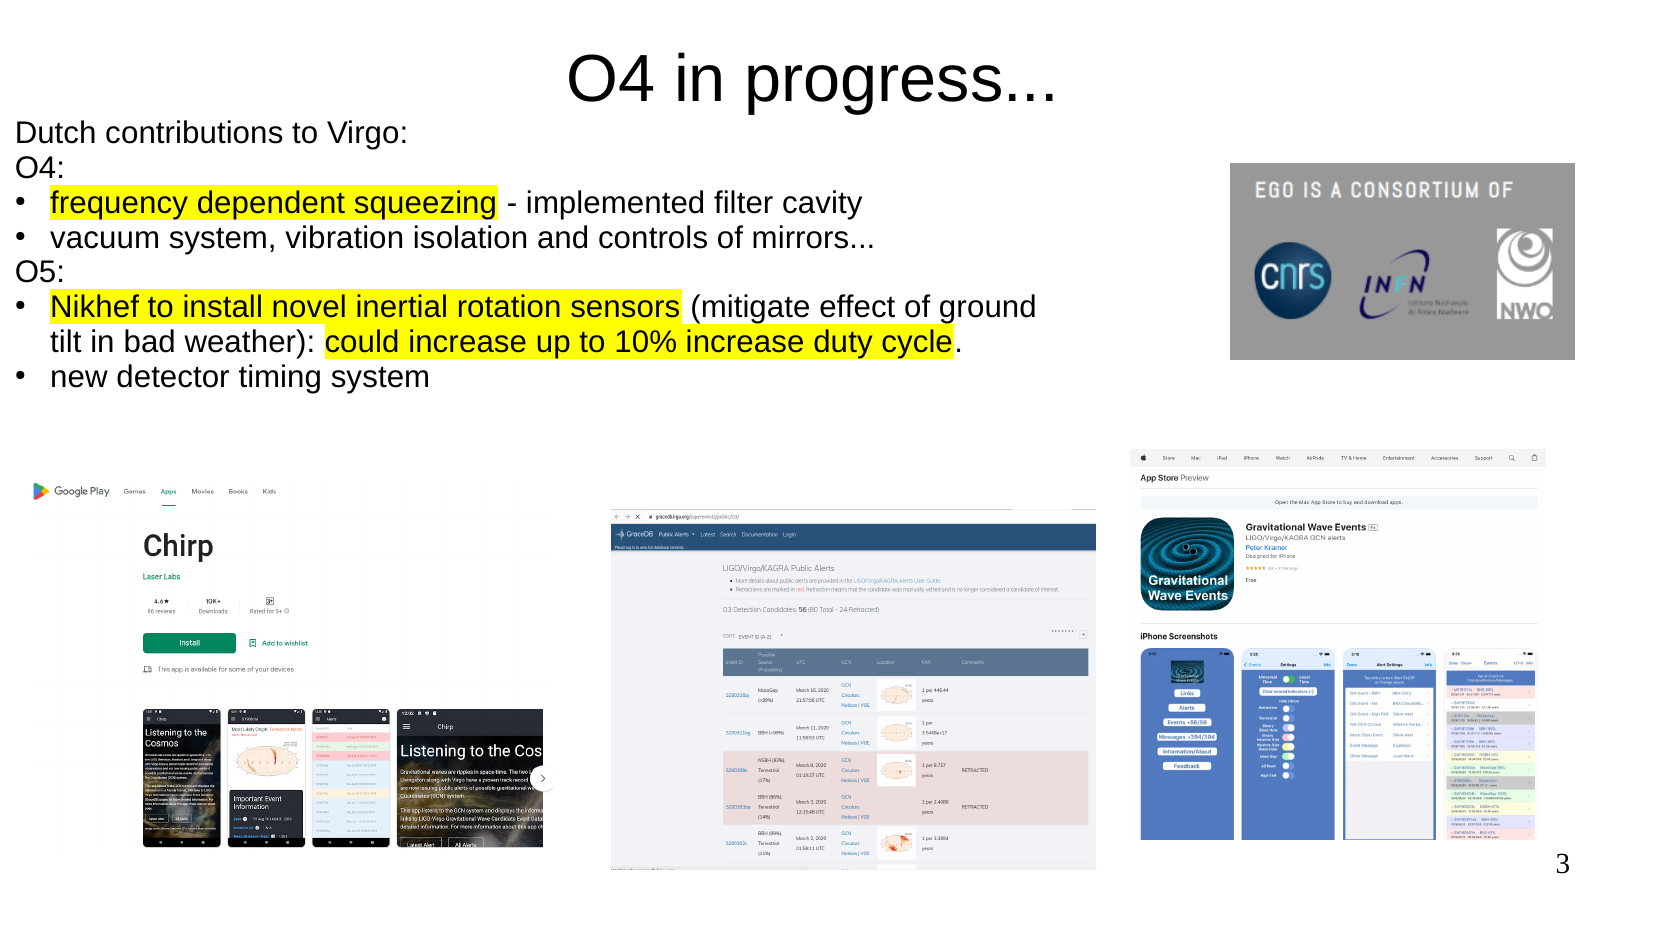

# O4 in progress...
Dutch contributions to Virgo:
O4:
frequency dependent squeezing - implemented filter cavity
vacuum system, vibration isolation and controls of mirrors...
O5:
Nikhef to install novel inertial rotation sensors (mitigate effect of ground tilt in bad weather): could increase up to 10% increase duty cycle.
new detector timing system
3